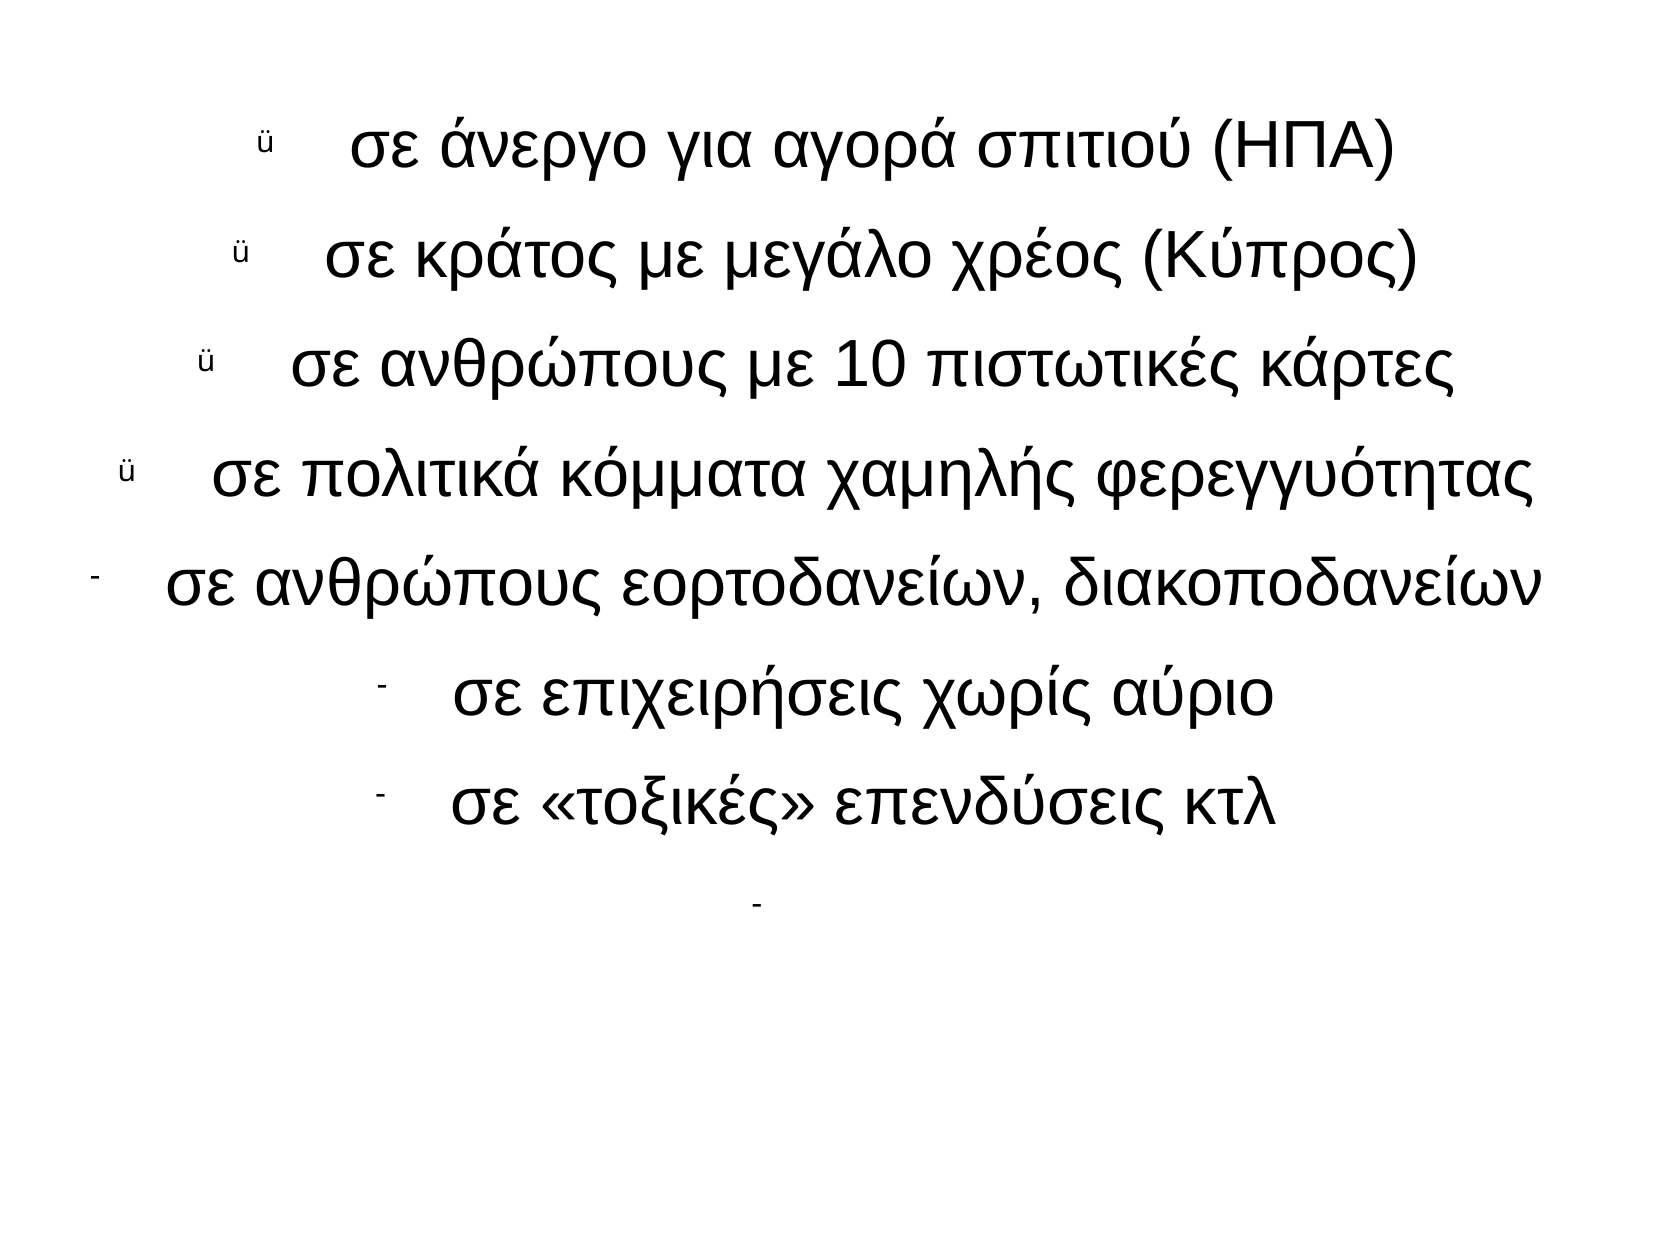

# σε άνεργο για αγορά σπιτιού (ΗΠΑ)
 σε κράτος με μεγάλο χρέος (Κύπρος)
 σε ανθρώπους με 10 πιστωτικές κάρτες
 σε πολιτικά κόμματα χαμηλής φερεγγυότητας
σε ανθρώπους εορτοδανείων, διακοποδανείων
σε επιχειρήσεις χωρίς αύριο
σε «τοξικές» επενδύσεις κτλ